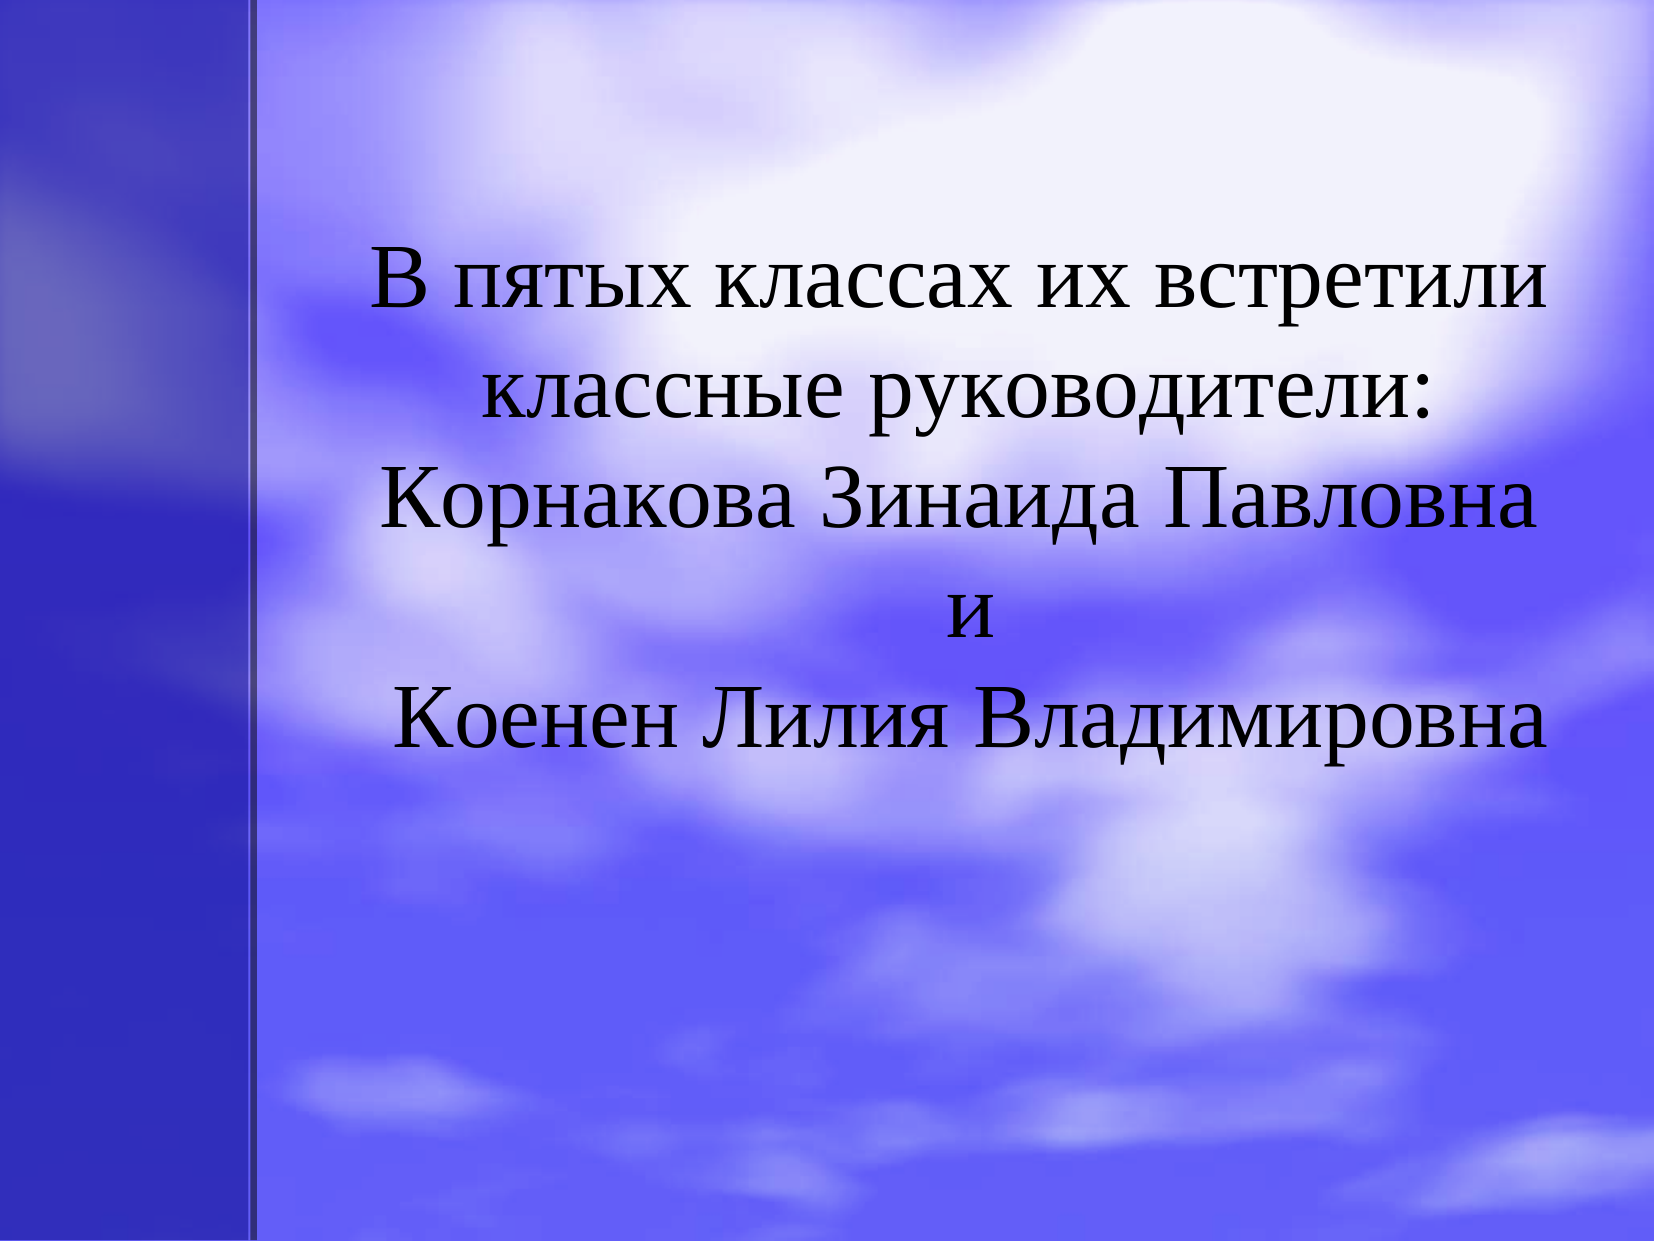

# В пятых классах их встретили классные руководители: Корнакова Зинаида Павловна и Коенен Лилия Владимировна